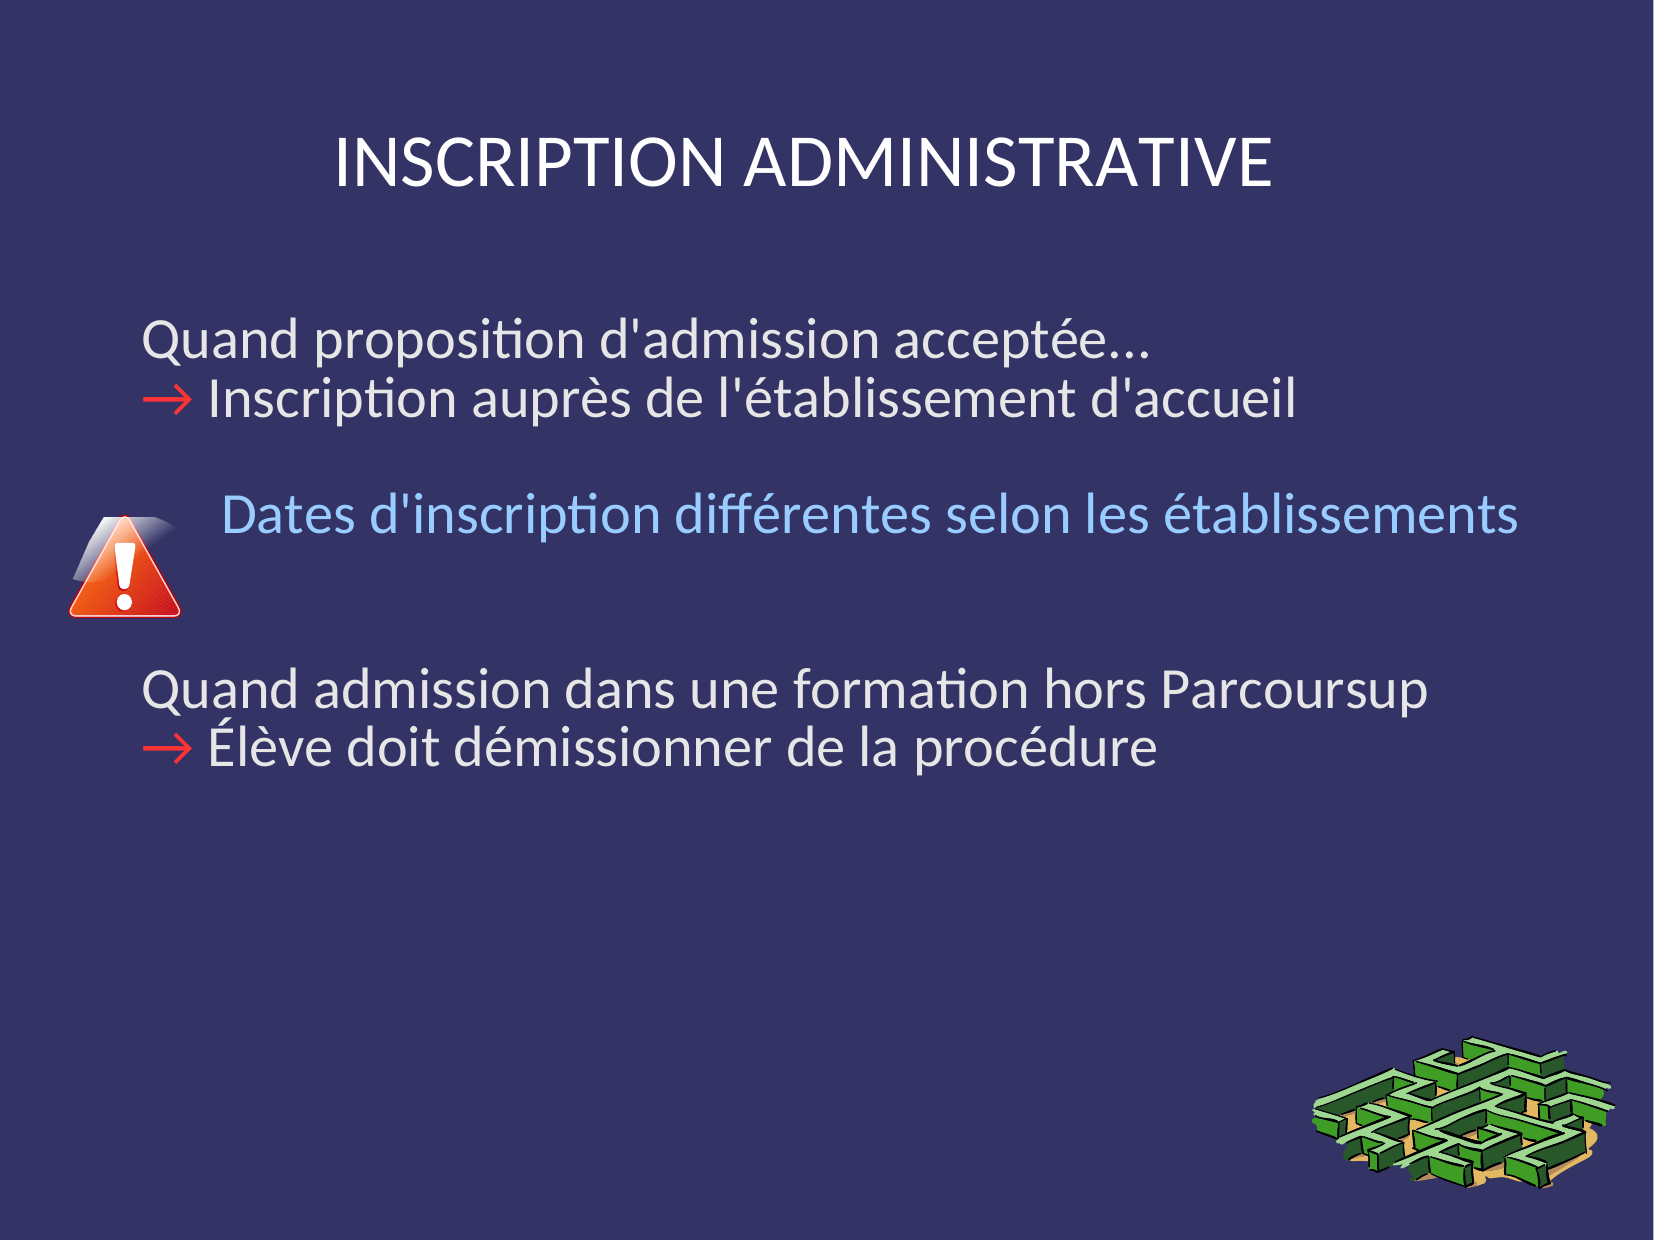

# INSCRIPTION ADMINISTRATIVE
Quand proposition d'admission acceptée...
→ Inscription auprès de l'établissement d'accueil
 Dates d'inscription différentes selon les établissements
Quand admission dans une formation hors Parcoursup
→ Élève doit démissionner de la procédure